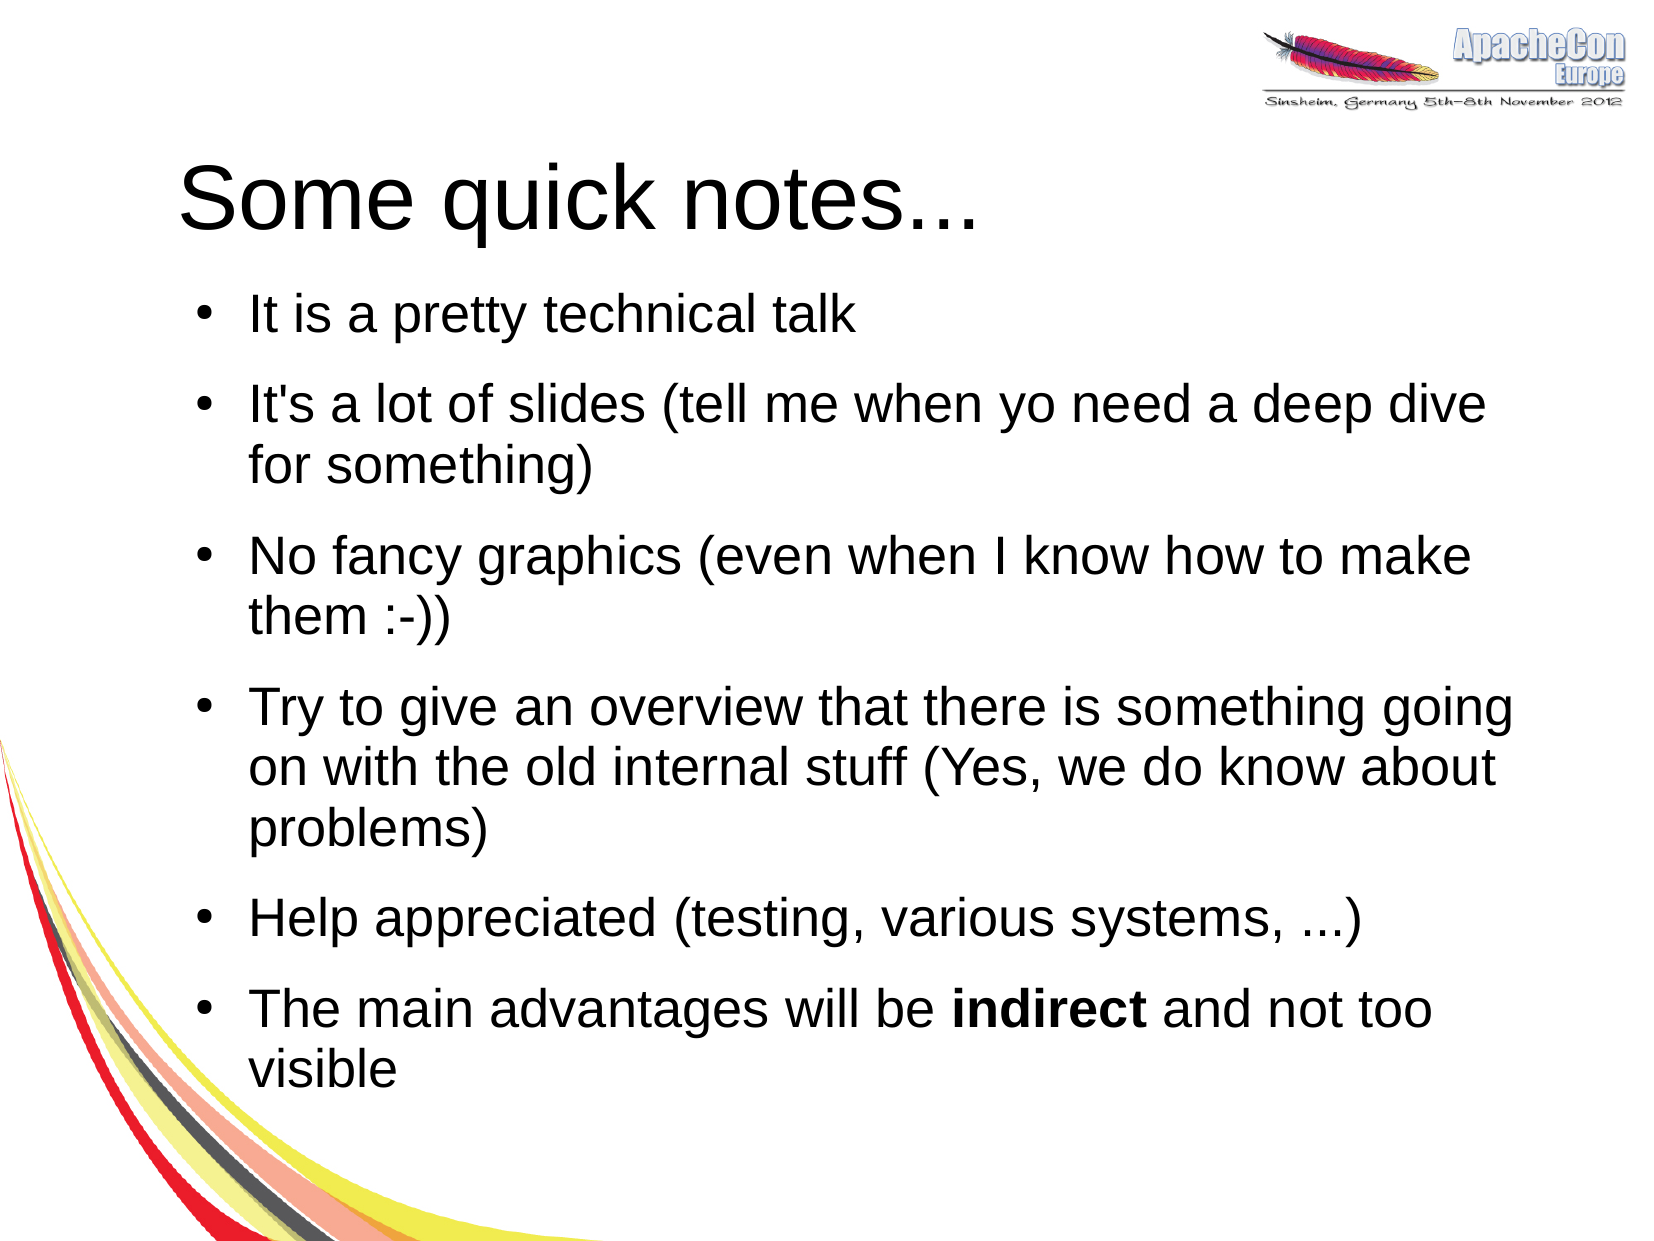

# Some quick notes...
It is a pretty technical talk
It's a lot of slides (tell me when yo need a deep dive for something)
No fancy graphics (even when I know how to make them :-))
Try to give an overview that there is something going on with the old internal stuff (Yes, we do know about problems)
Help appreciated (testing, various systems, ...)
The main advantages will be indirect and not too visible